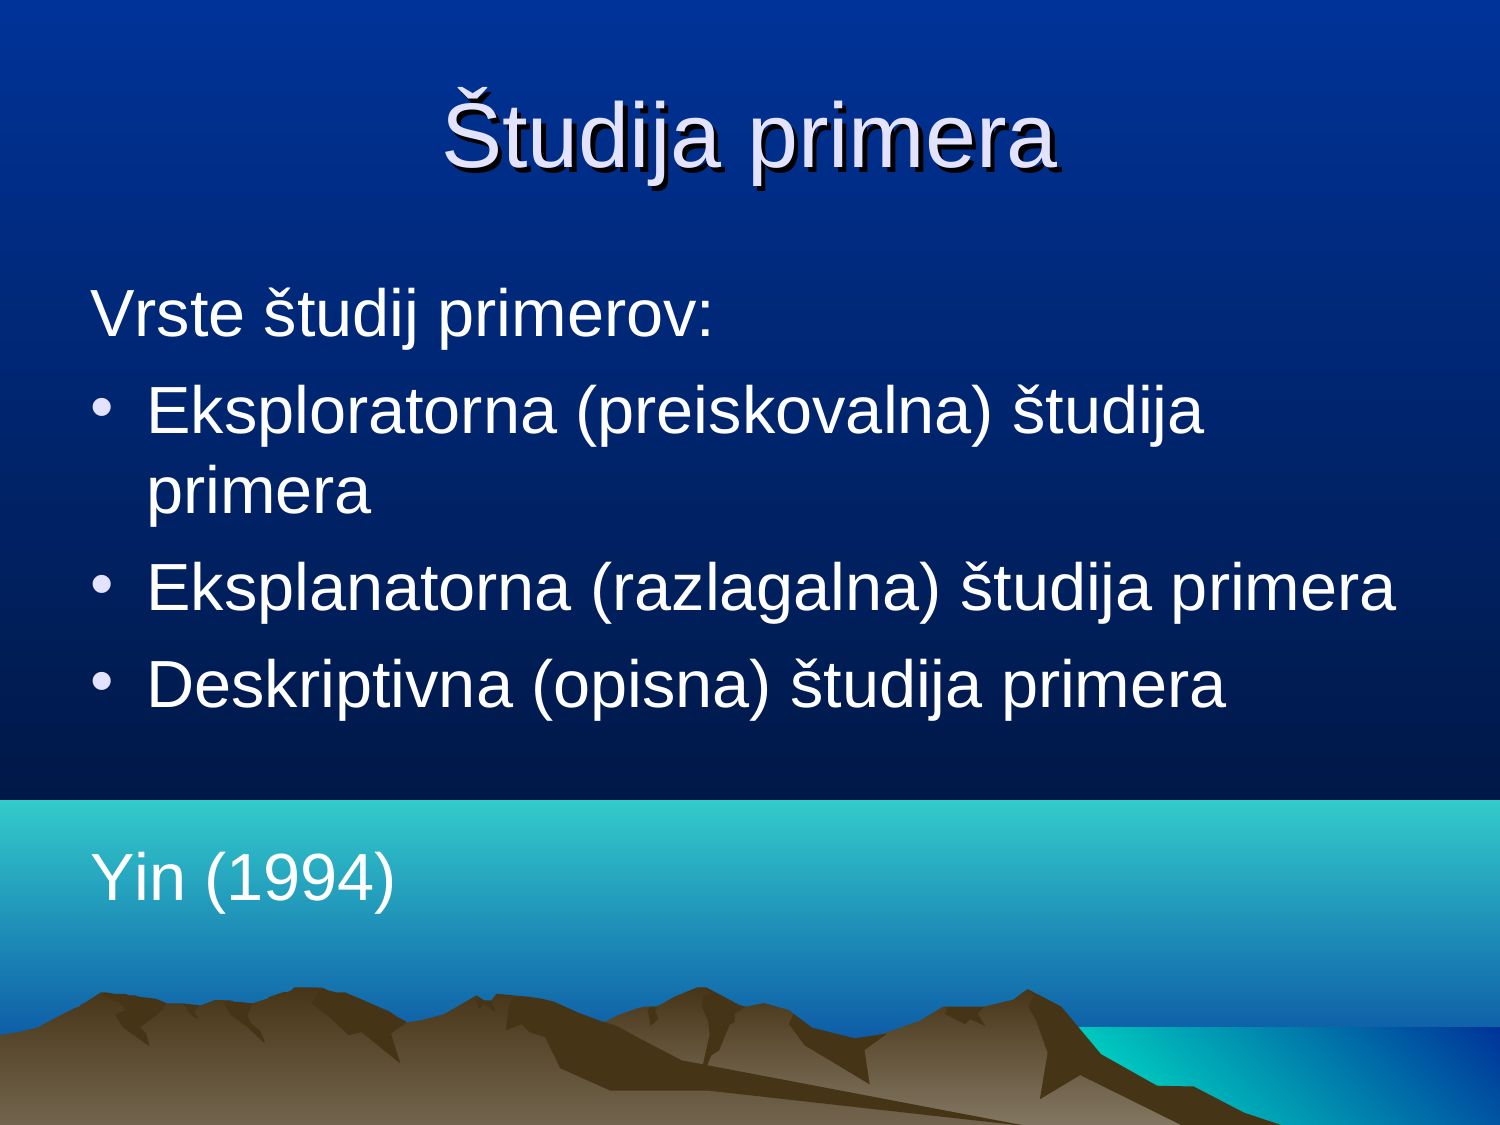

# Študija primera
Vrste študij primerov:
Eksploratorna (preiskovalna) študija primera
Eksplanatorna (razlagalna) študija primera
Deskriptivna (opisna) študija primera
Yin (1994)